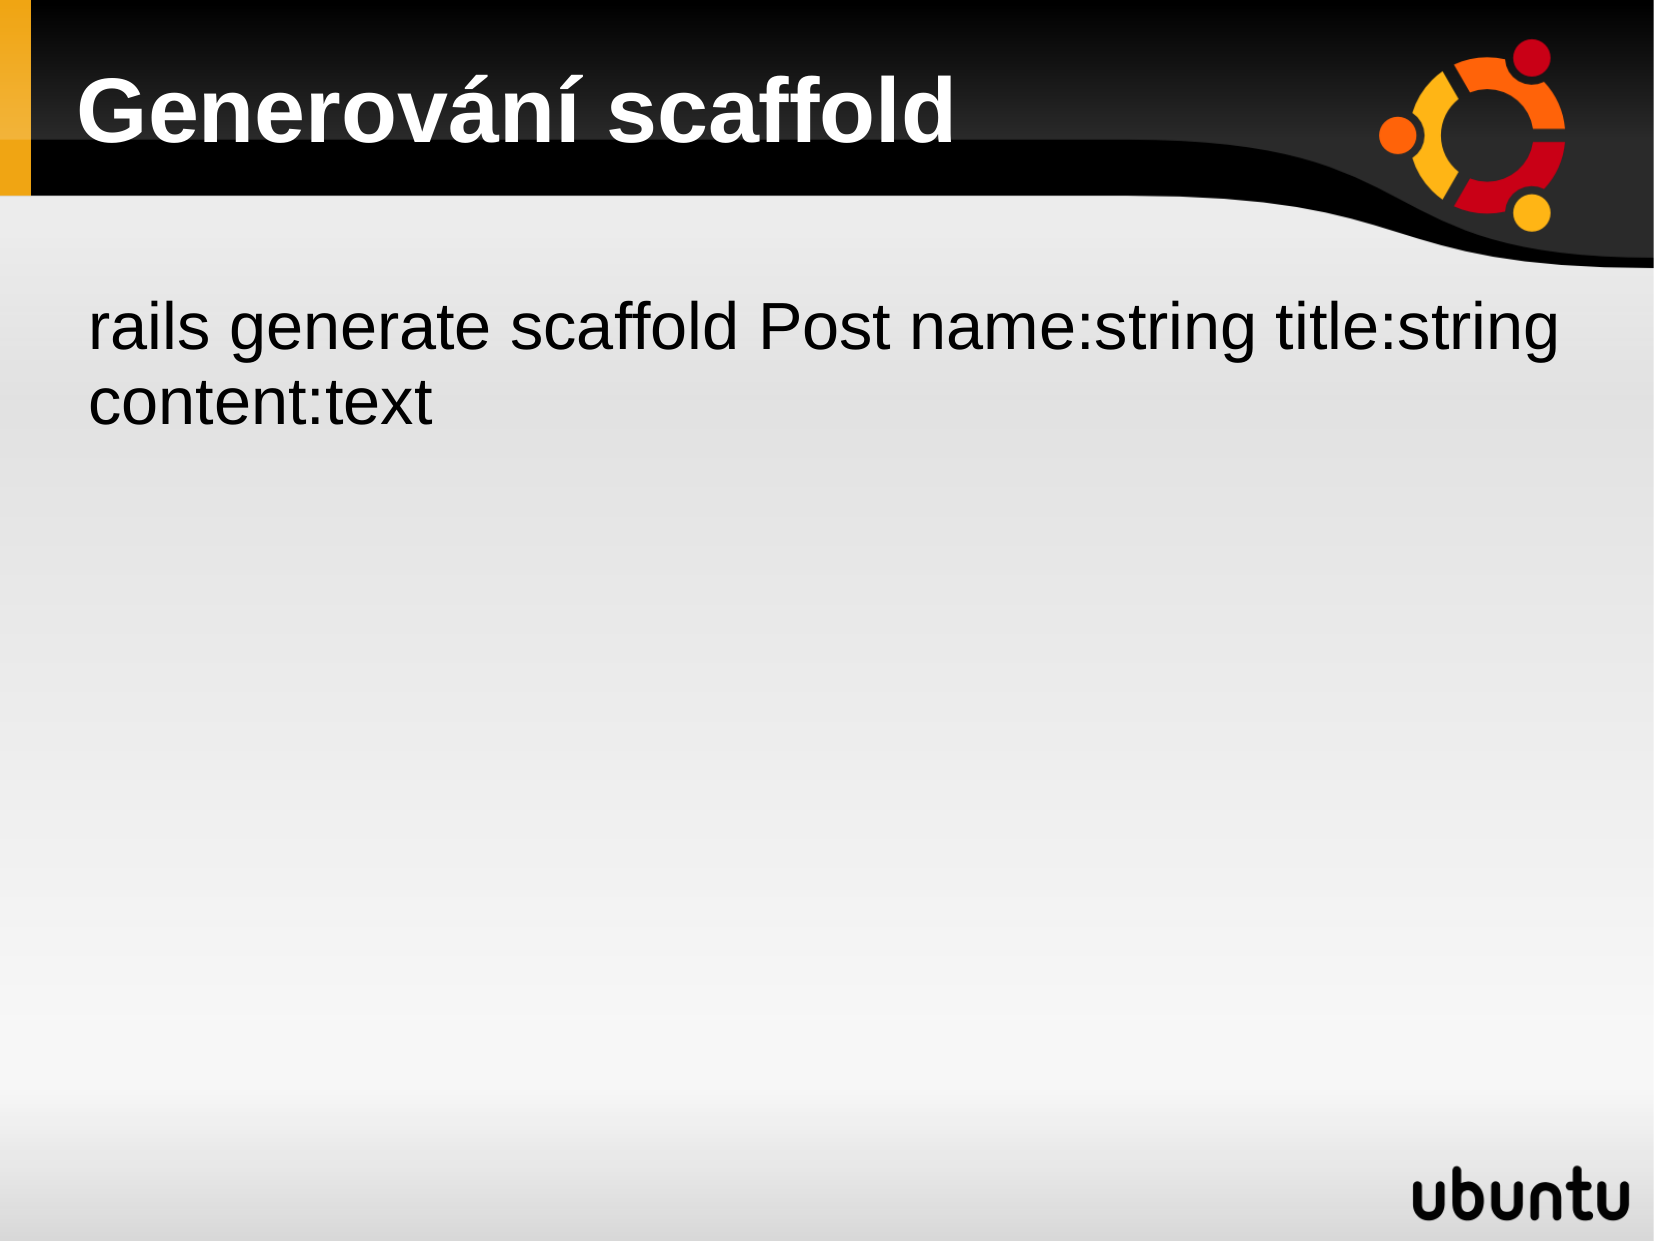

# Generování scaffold
rails generate scaffold Post name:string title:string content:text